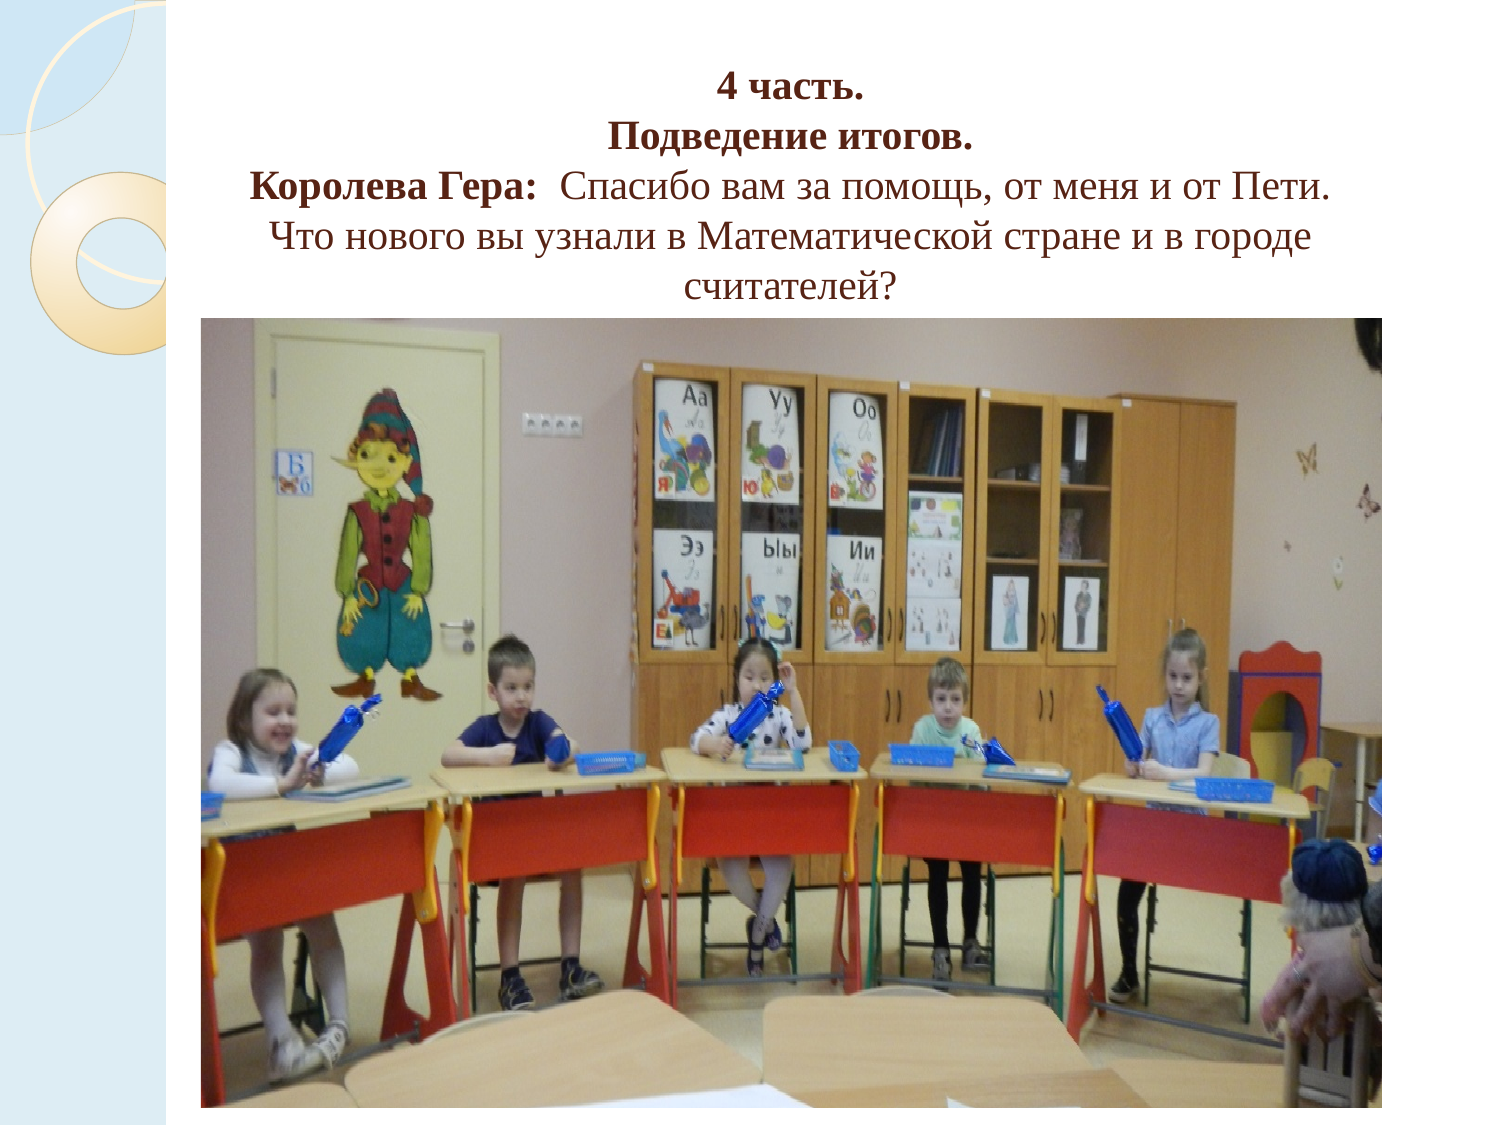

# 4 часть. Подведение итогов. Королева Гера: Спасибо вам за помощь, от меня и от Пети. Что нового вы узнали в Математической стране и в городе считателей?